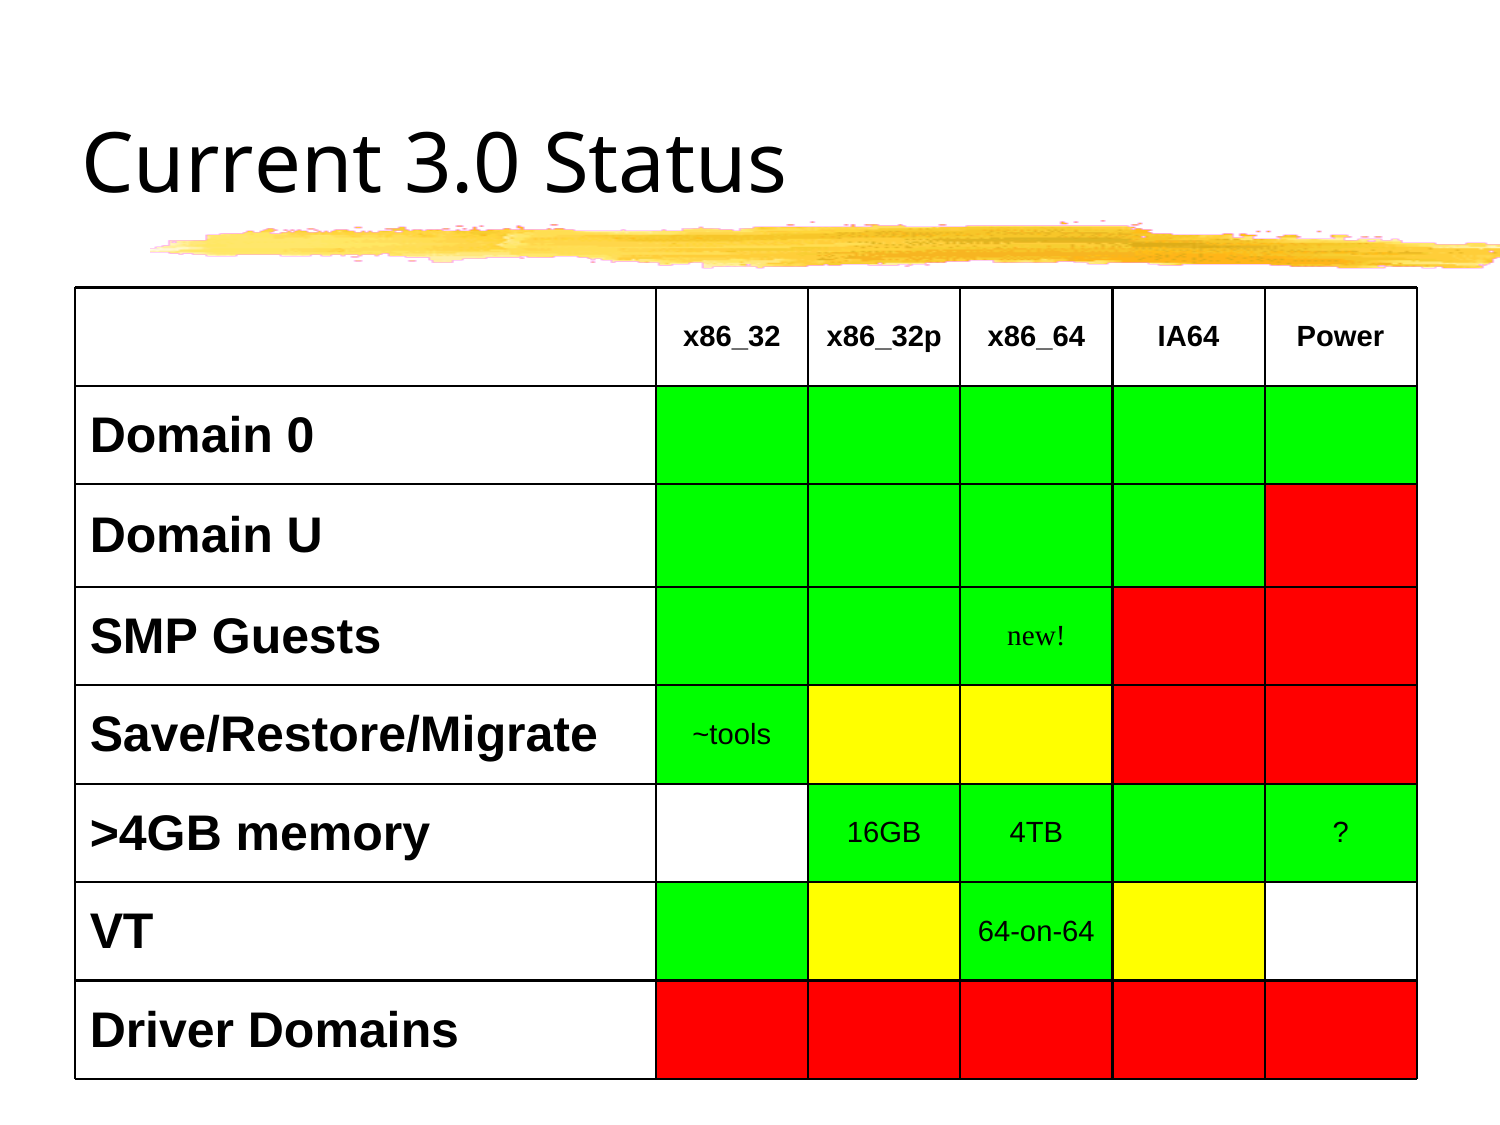

# Current 3.0 Status
x86_32
x86_32p
x86_64
IA64
Power
Domain 0
Domain U
SMP Guests
new!
Save/Restore/Migrate
~tools
>4GB memory
16GB
4TB
?
VT
64-on-64
Driver Domains